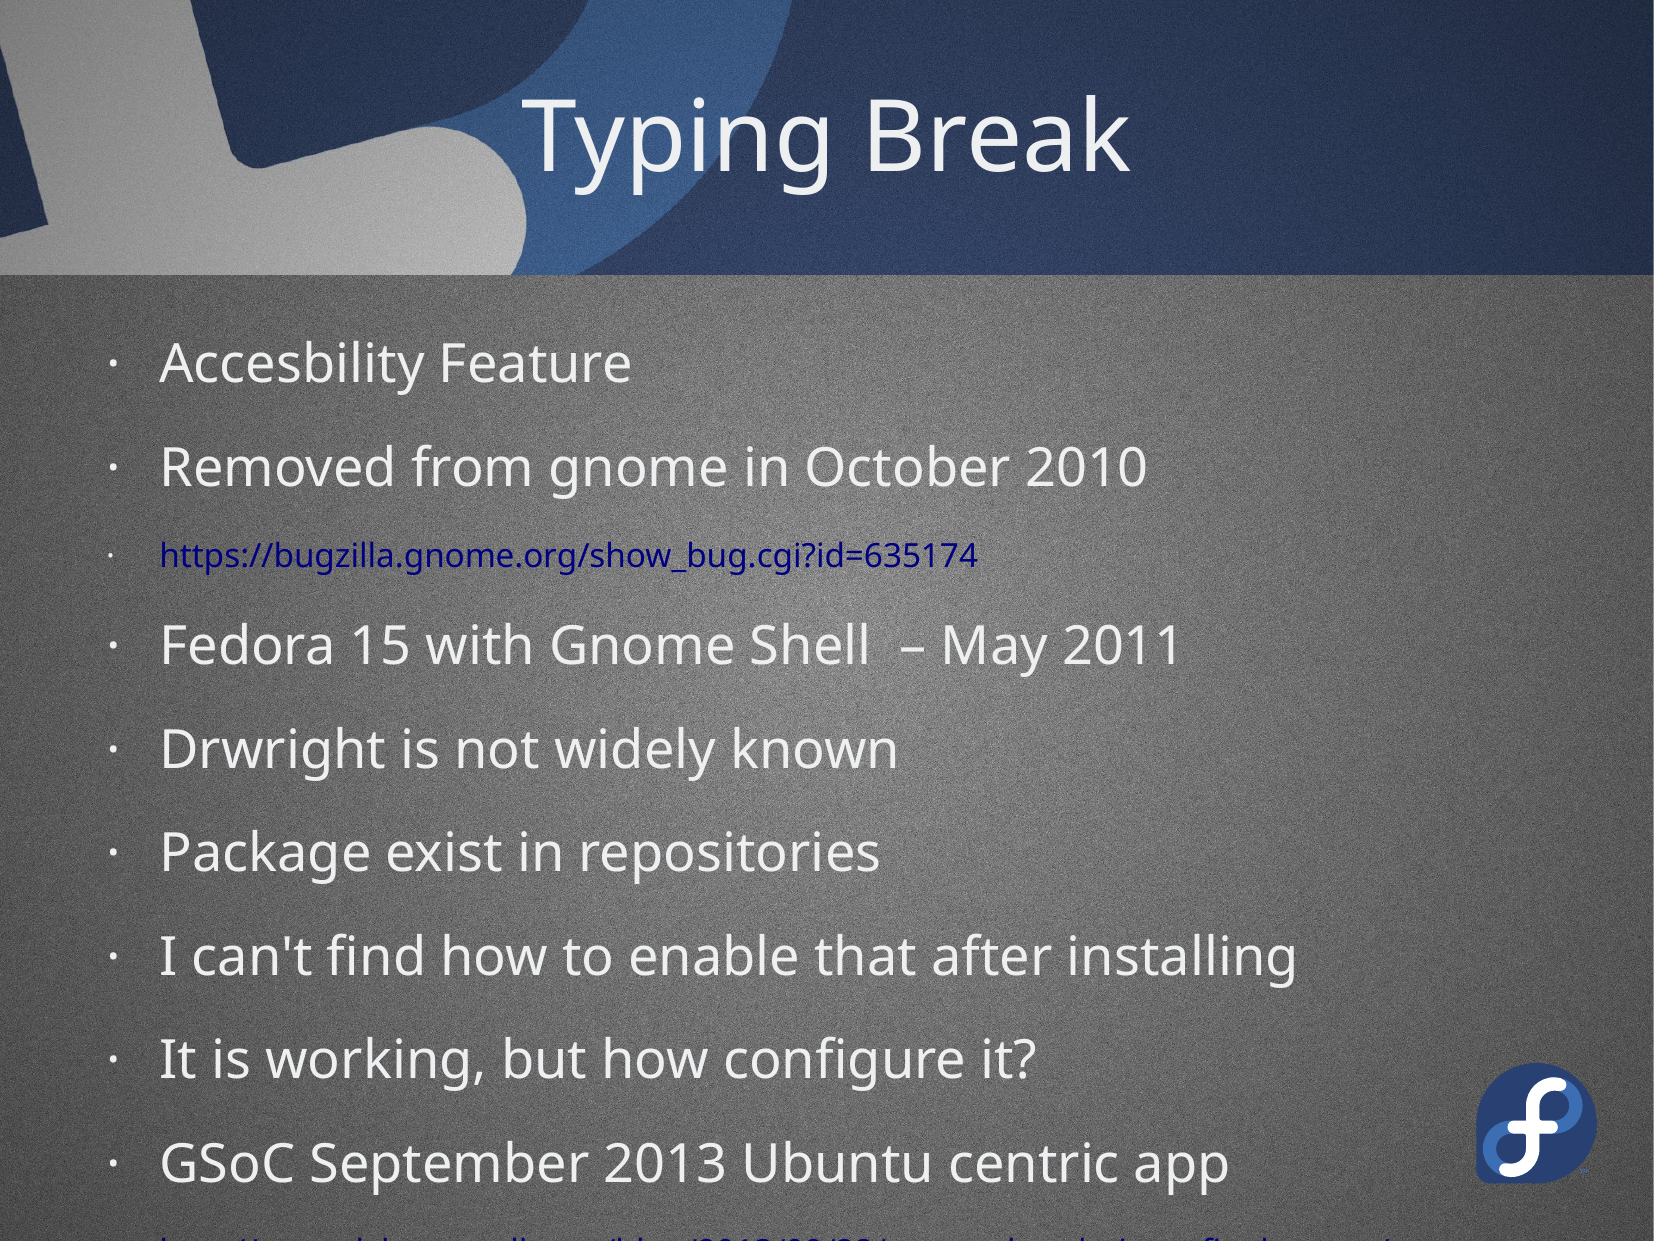

# Typing Break
Accesbility Feature
Removed from gnome in October 2010
https://bugzilla.gnome.org/show_bug.cgi?id=635174
Fedora 15 with Gnome Shell – May 2011
Drwright is not widely known
Package exist in repositories
I can't find how to enable that after installing
It is working, but how configure it?
GSoC September 2013 Ubuntu centric app
http://www.dylanmccall.com/blog/2013/09/22/gnome-break-timer-final-report/